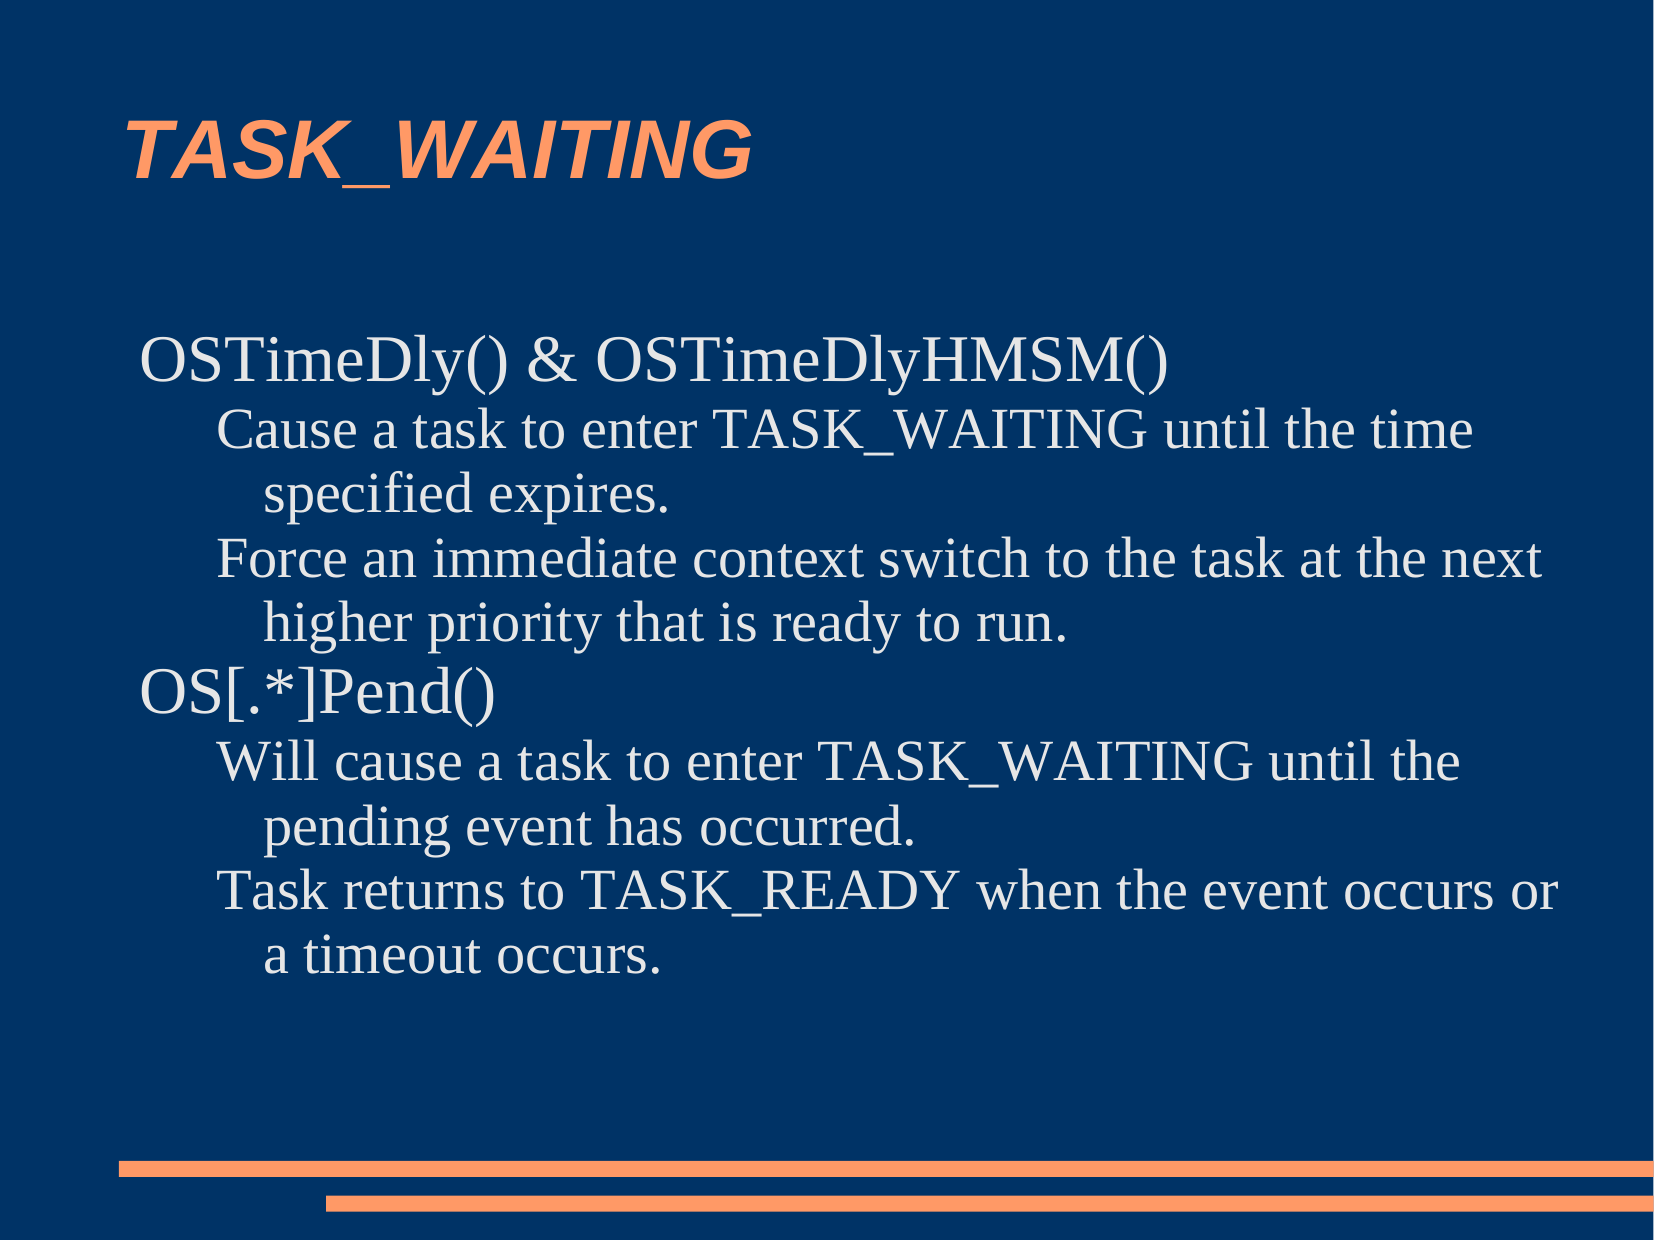

# TASK_WAITING
OSTimeDly() & OSTimeDlyHMSM()
Cause a task to enter TASK_WAITING until the time specified expires.
Force an immediate context switch to the task at the next higher priority that is ready to run.
OS[.*]Pend()
Will cause a task to enter TASK_WAITING until the pending event has occurred.
Task returns to TASK_READY when the event occurs or a timeout occurs.